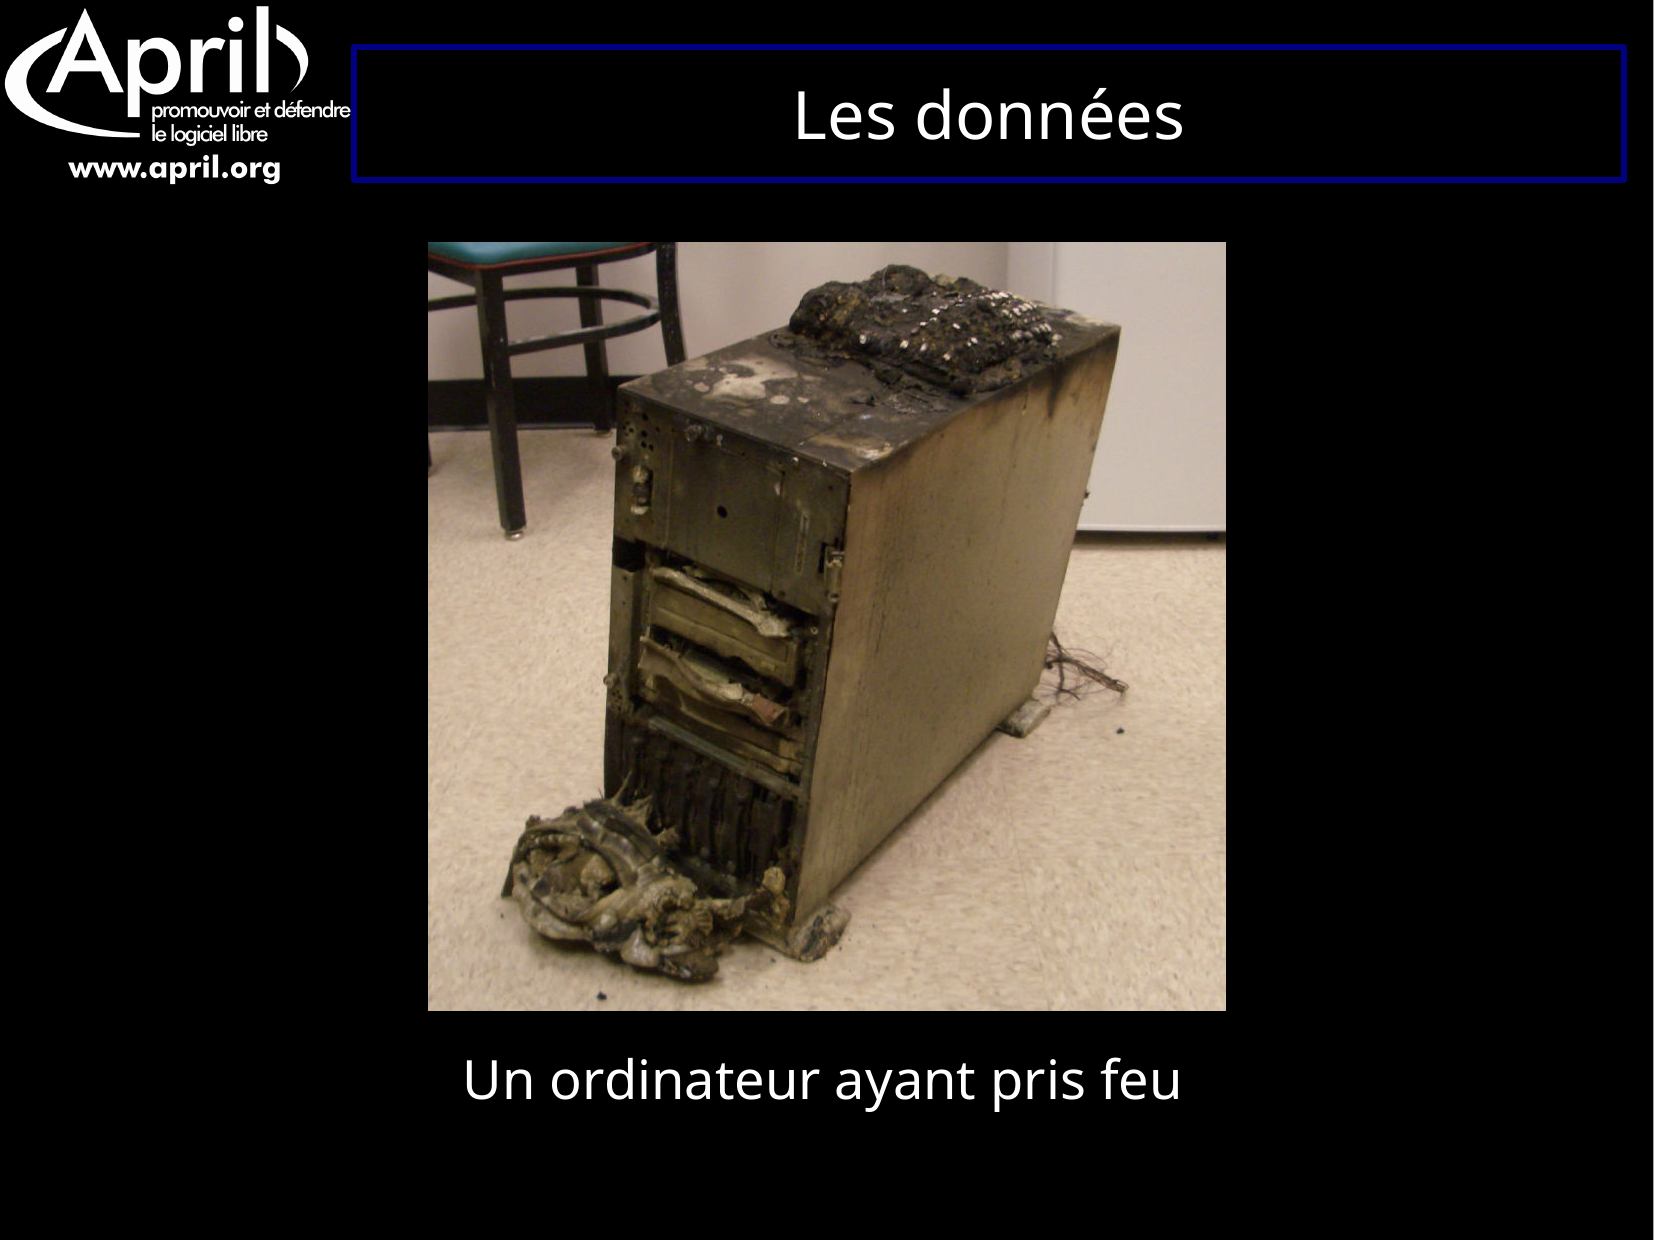

# Les données
Un ordinateur ayant pris feu